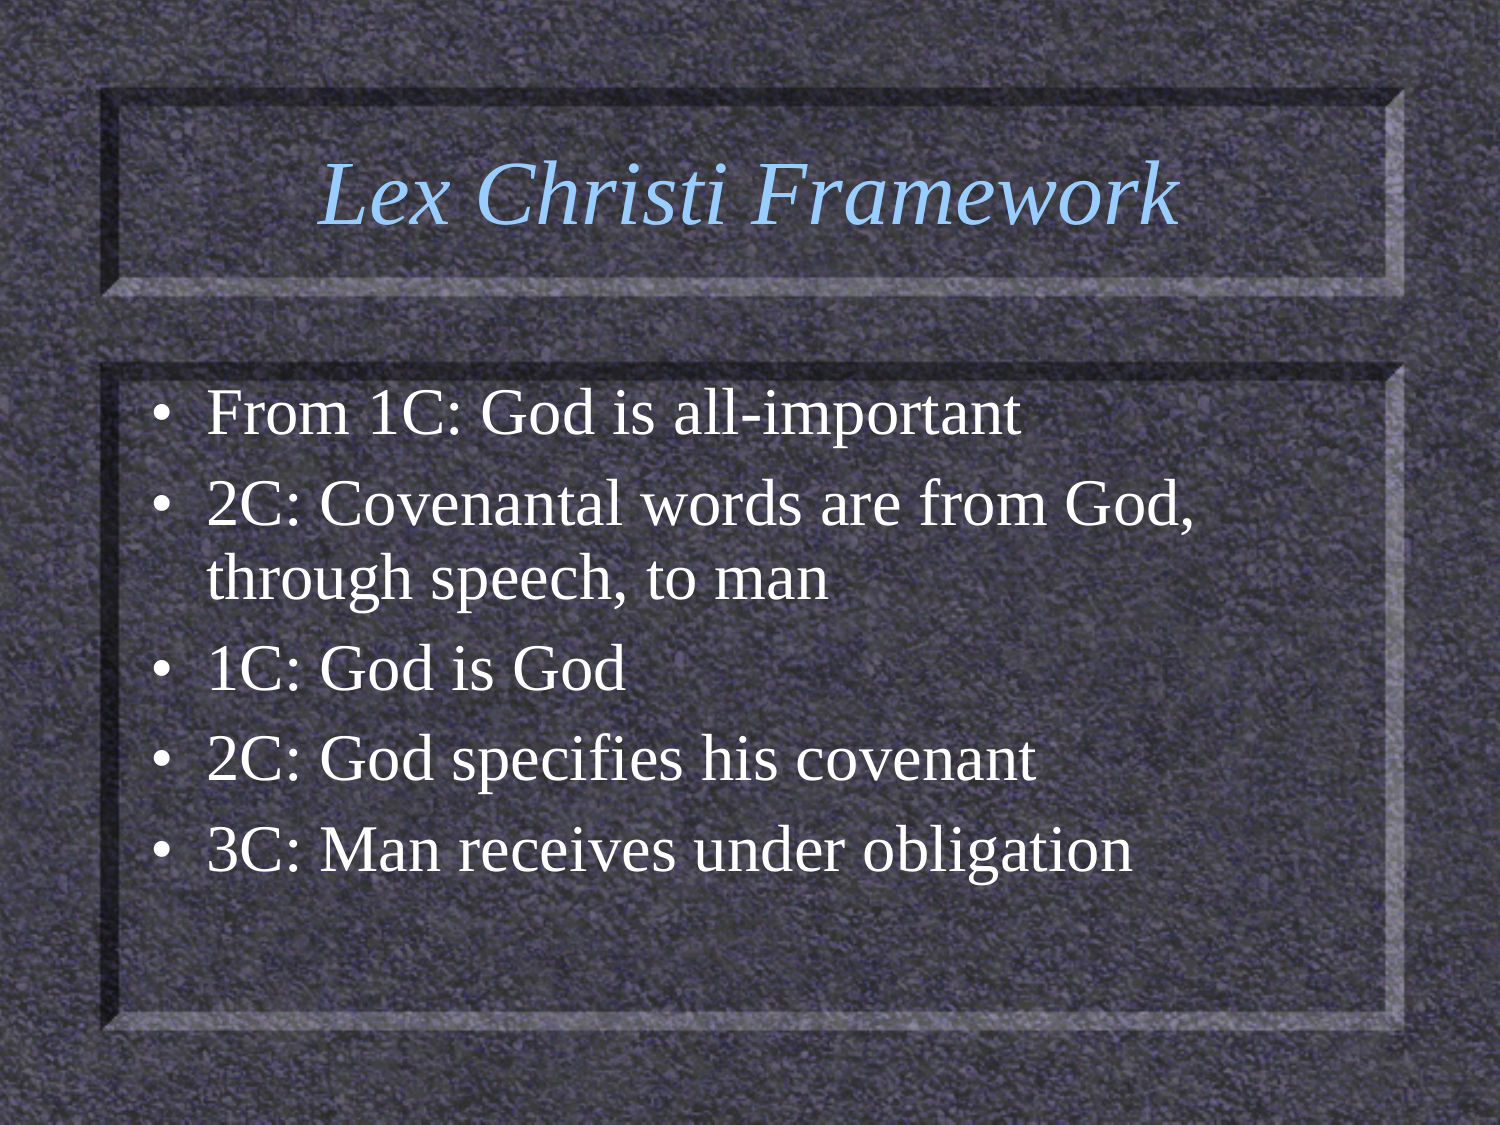

# Lex Christi Framework
From 1C: God is all-important
2C: Covenantal words are from God, through speech, to man
1C: God is God
2C: God specifies his covenant
3C: Man receives under obligation